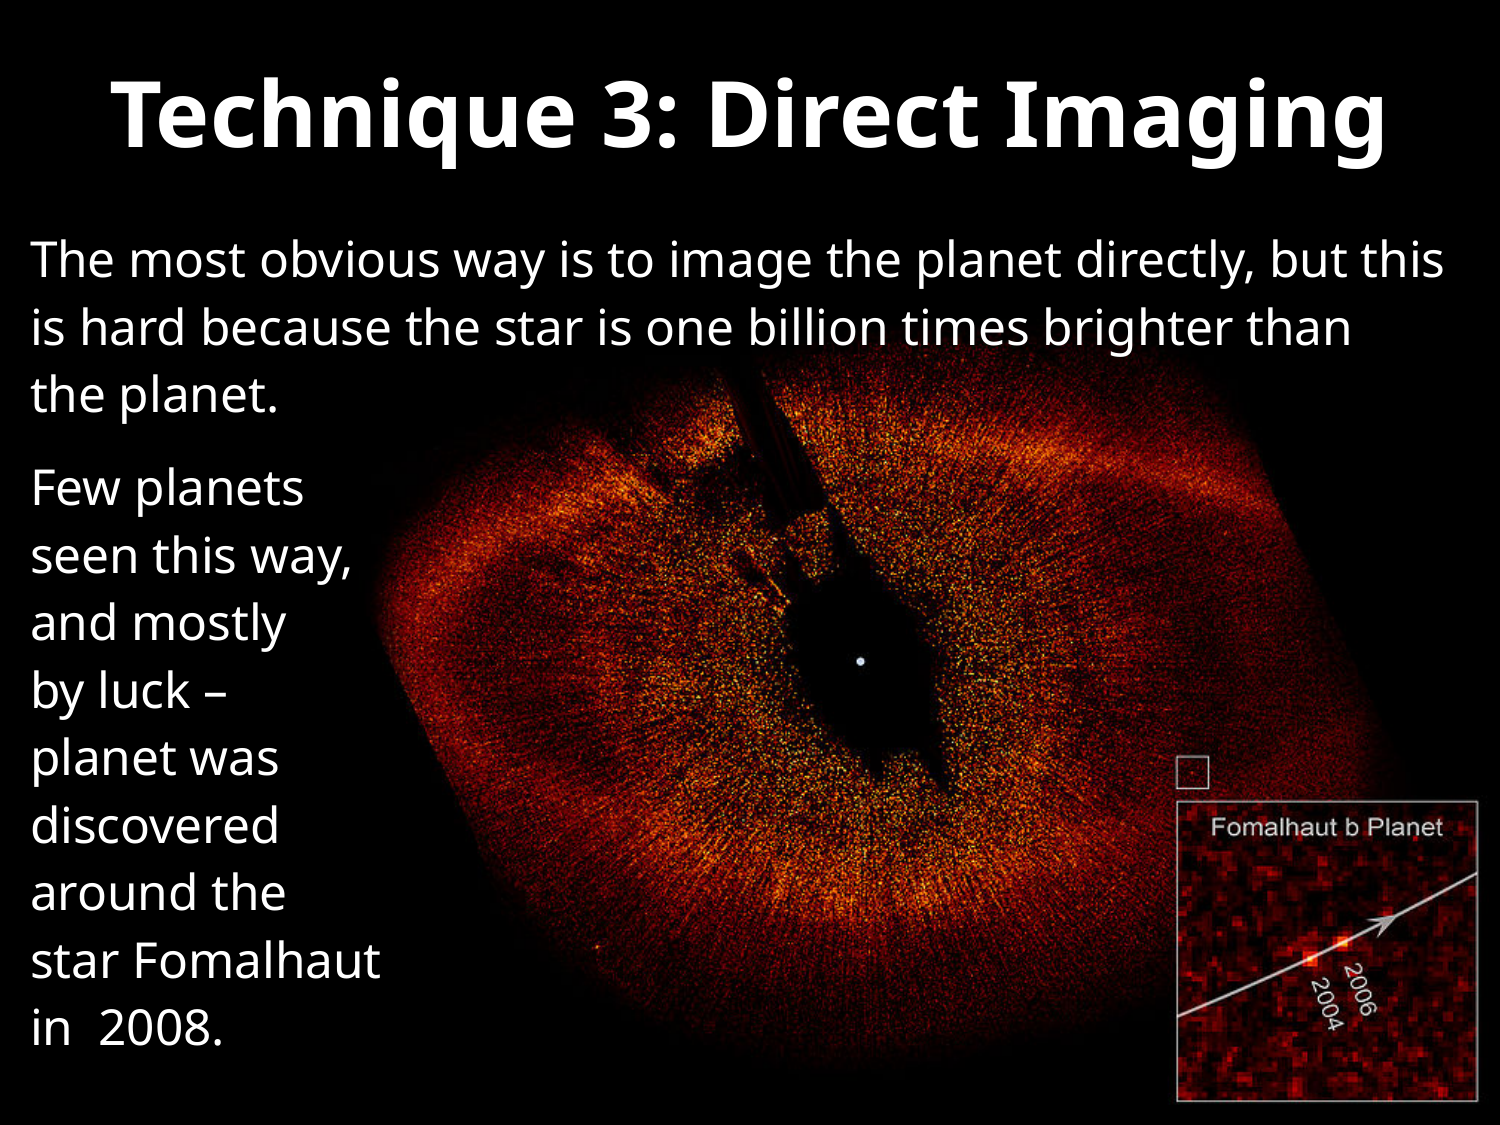

# Technique 3: Direct Imaging
The most obvious way is to image the planet directly, but this is hard because the star is one billion times brighter than
the planet.
Few planets
seen this way,
and mostly
by luck –
planet was
discovered
around the
star Fomalhaut
in 2008.